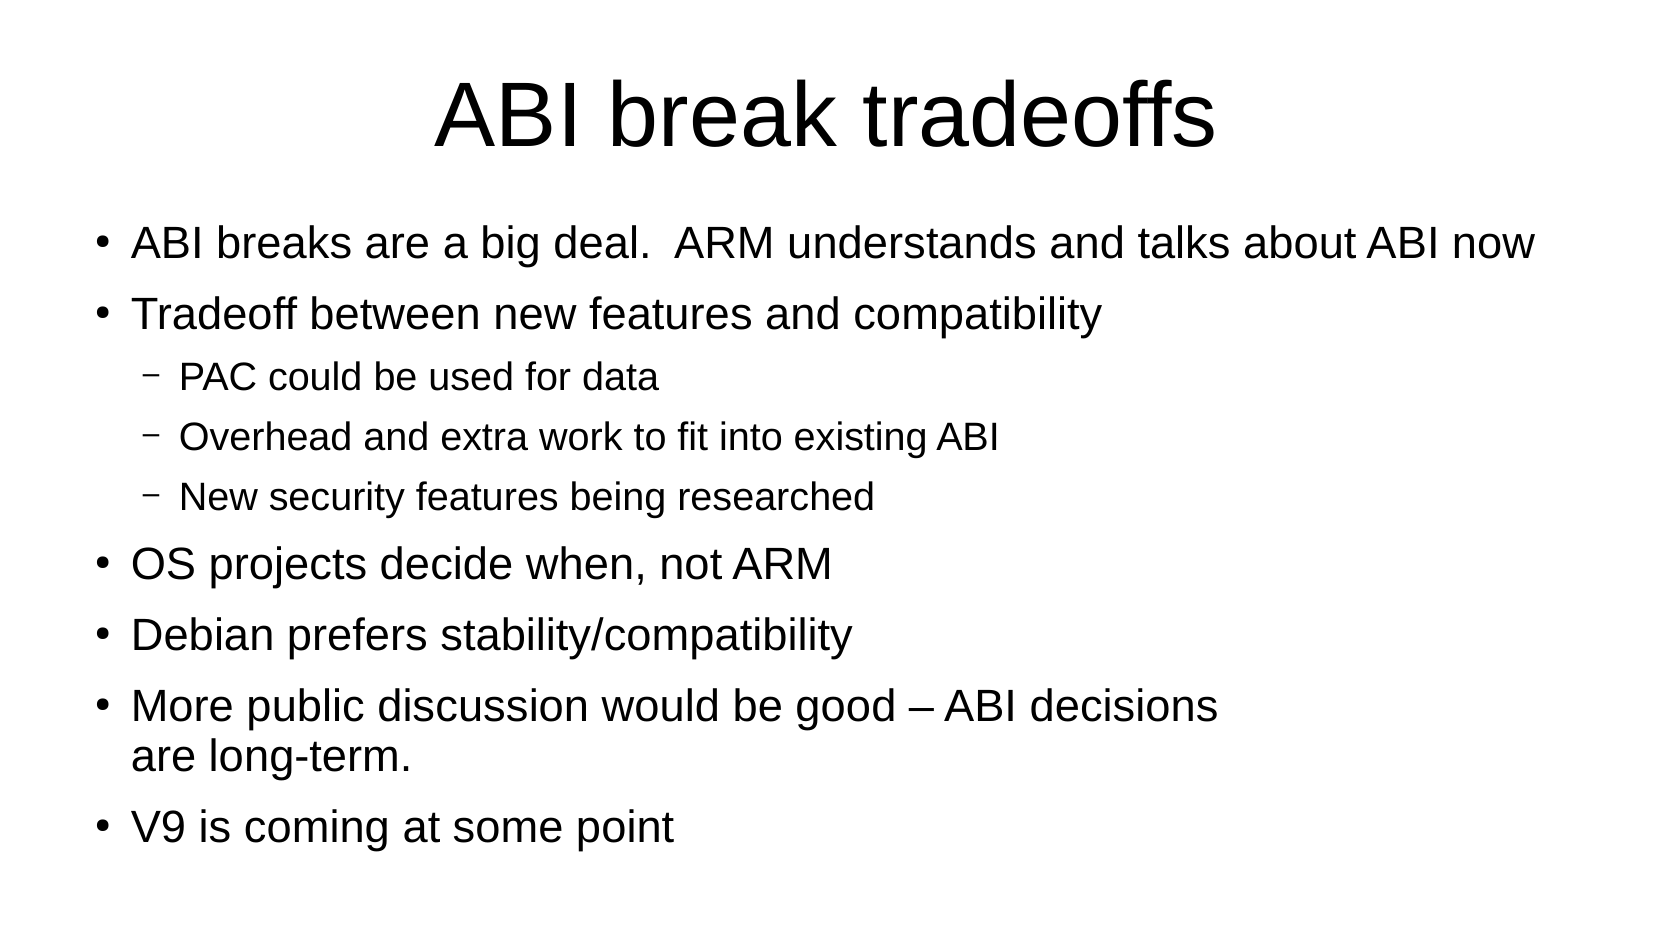

# ABI break tradeoffs
ABI breaks are a big deal. ARM understands and talks about ABI now
Tradeoff between new features and compatibility
PAC could be used for data
Overhead and extra work to fit into existing ABI
New security features being researched
OS projects decide when, not ARM
Debian prefers stability/compatibility
More public discussion would be good – ABI decisions
are long-term.
V9 is coming at some point